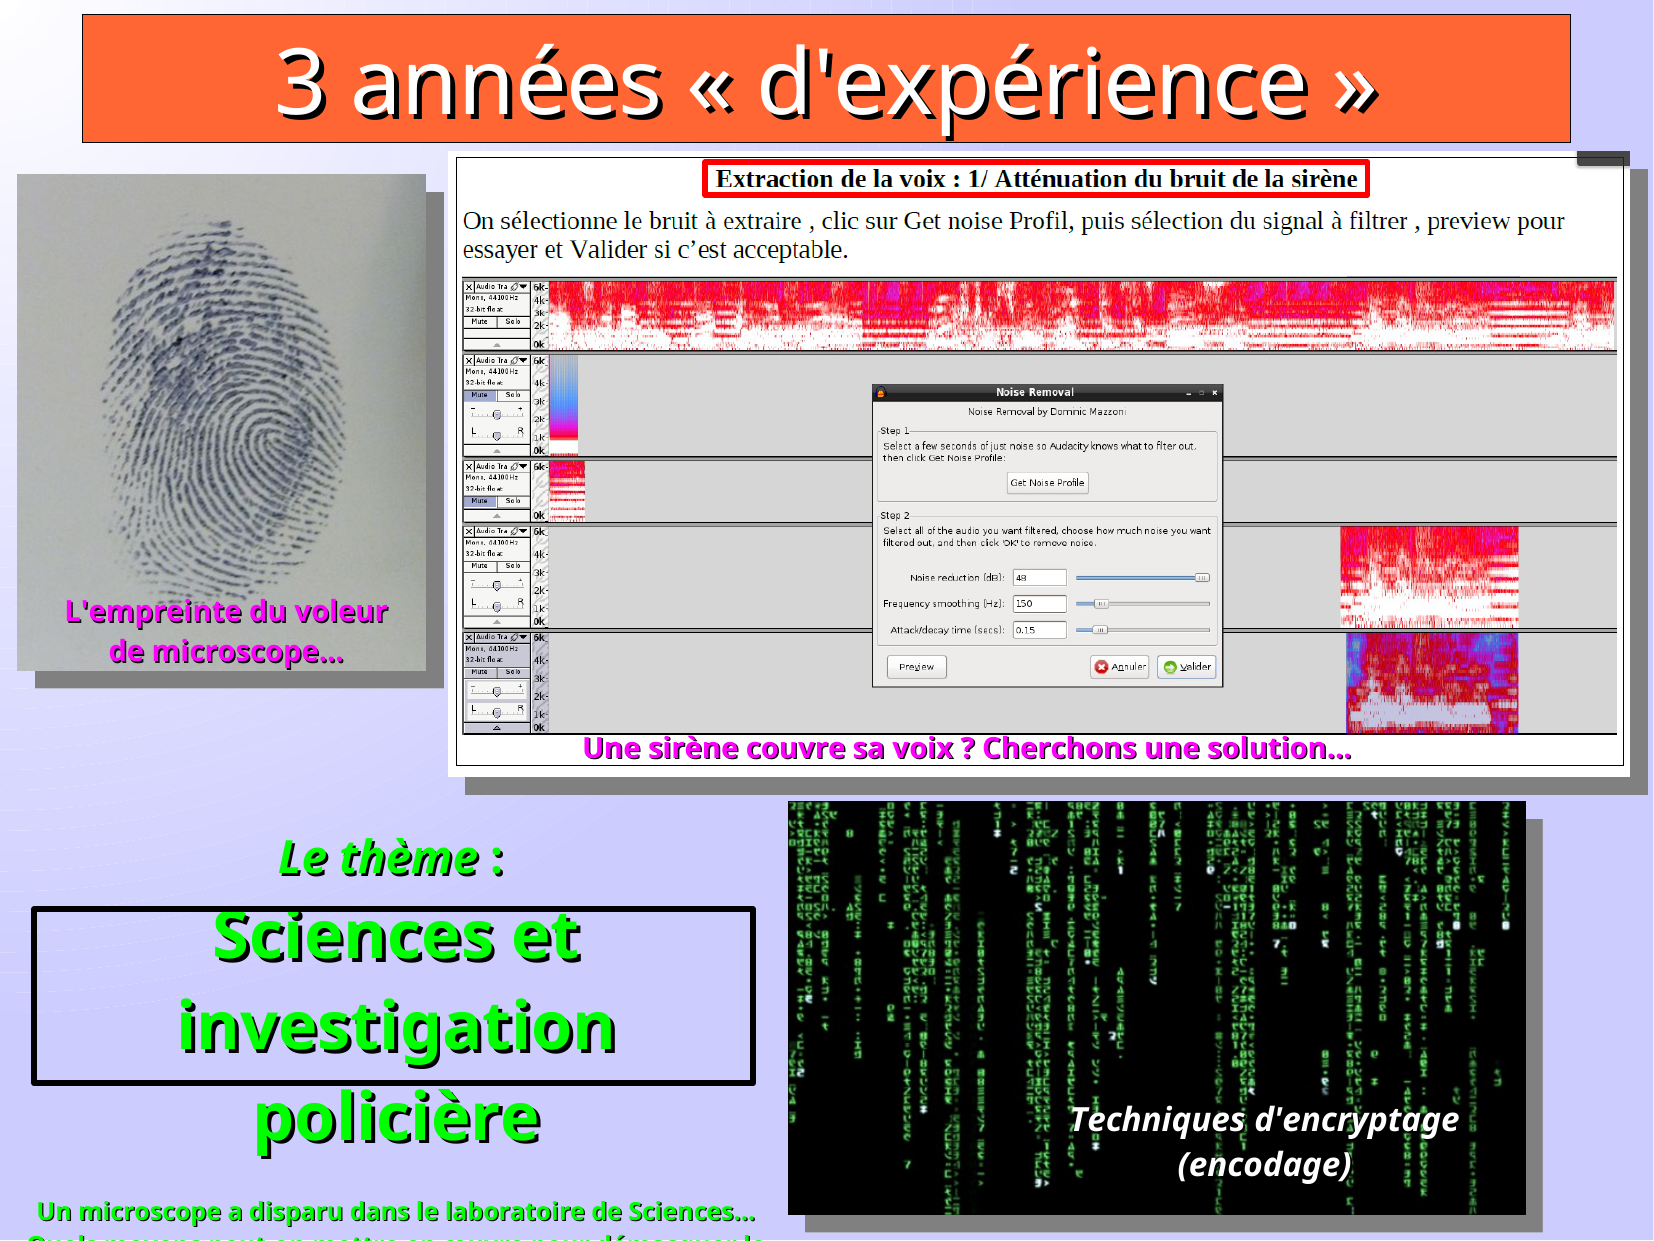

# 3 années « d'expérience »
L'empreinte du voleur de microscope...
Une sirène couvre sa voix ? Cherchons une solution...
Le thème :
Sciences et investigation policière
Un microscope a disparu dans le laboratoire de Sciences...
Quels moyens peut-on mettre en œuvre pour démasquer le voleur et éviter que cela ne se reproduise ?
Techniques d'encryptage (encodage)